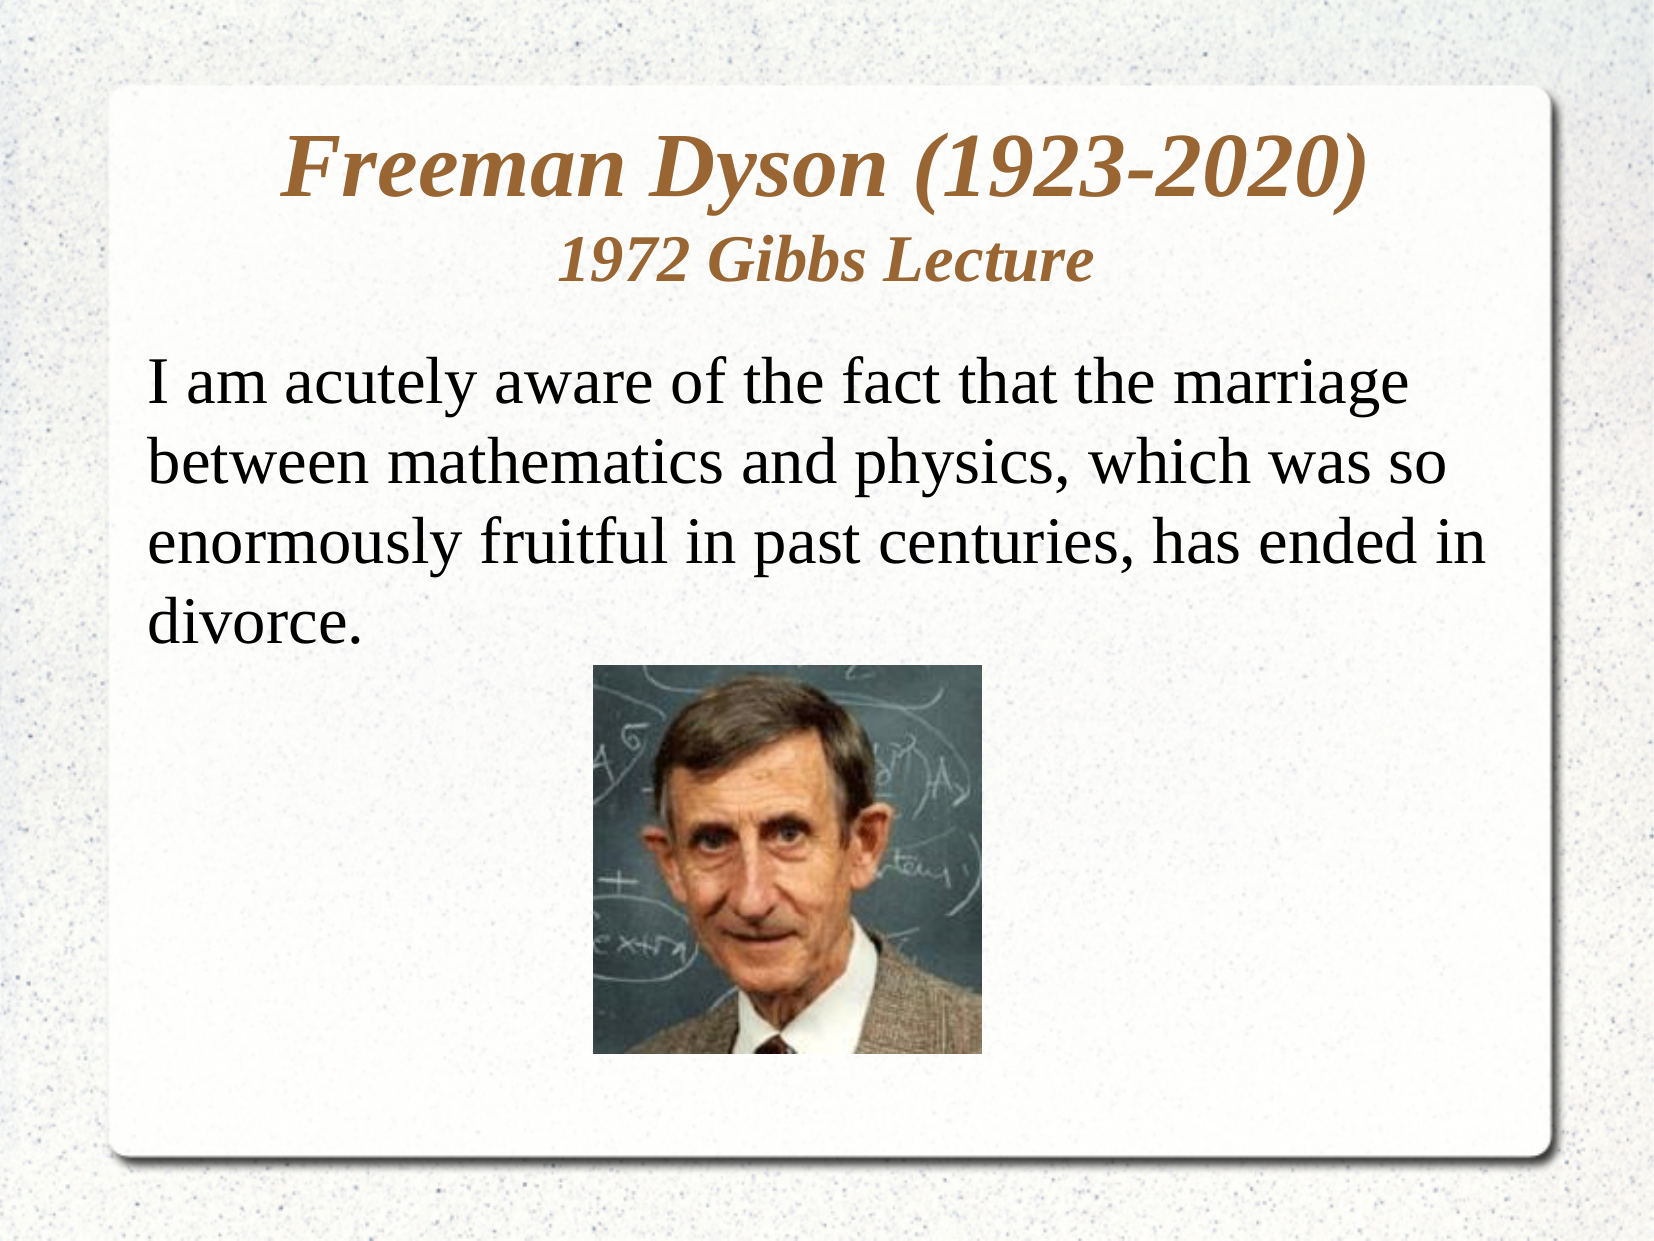

# Freeman Dyson (1923-2020) 1972 Gibbs Lecture
I am acutely aware of the fact that the marriage between mathematics and physics, which was so enormously fruitful in past centuries, has ended in divorce.